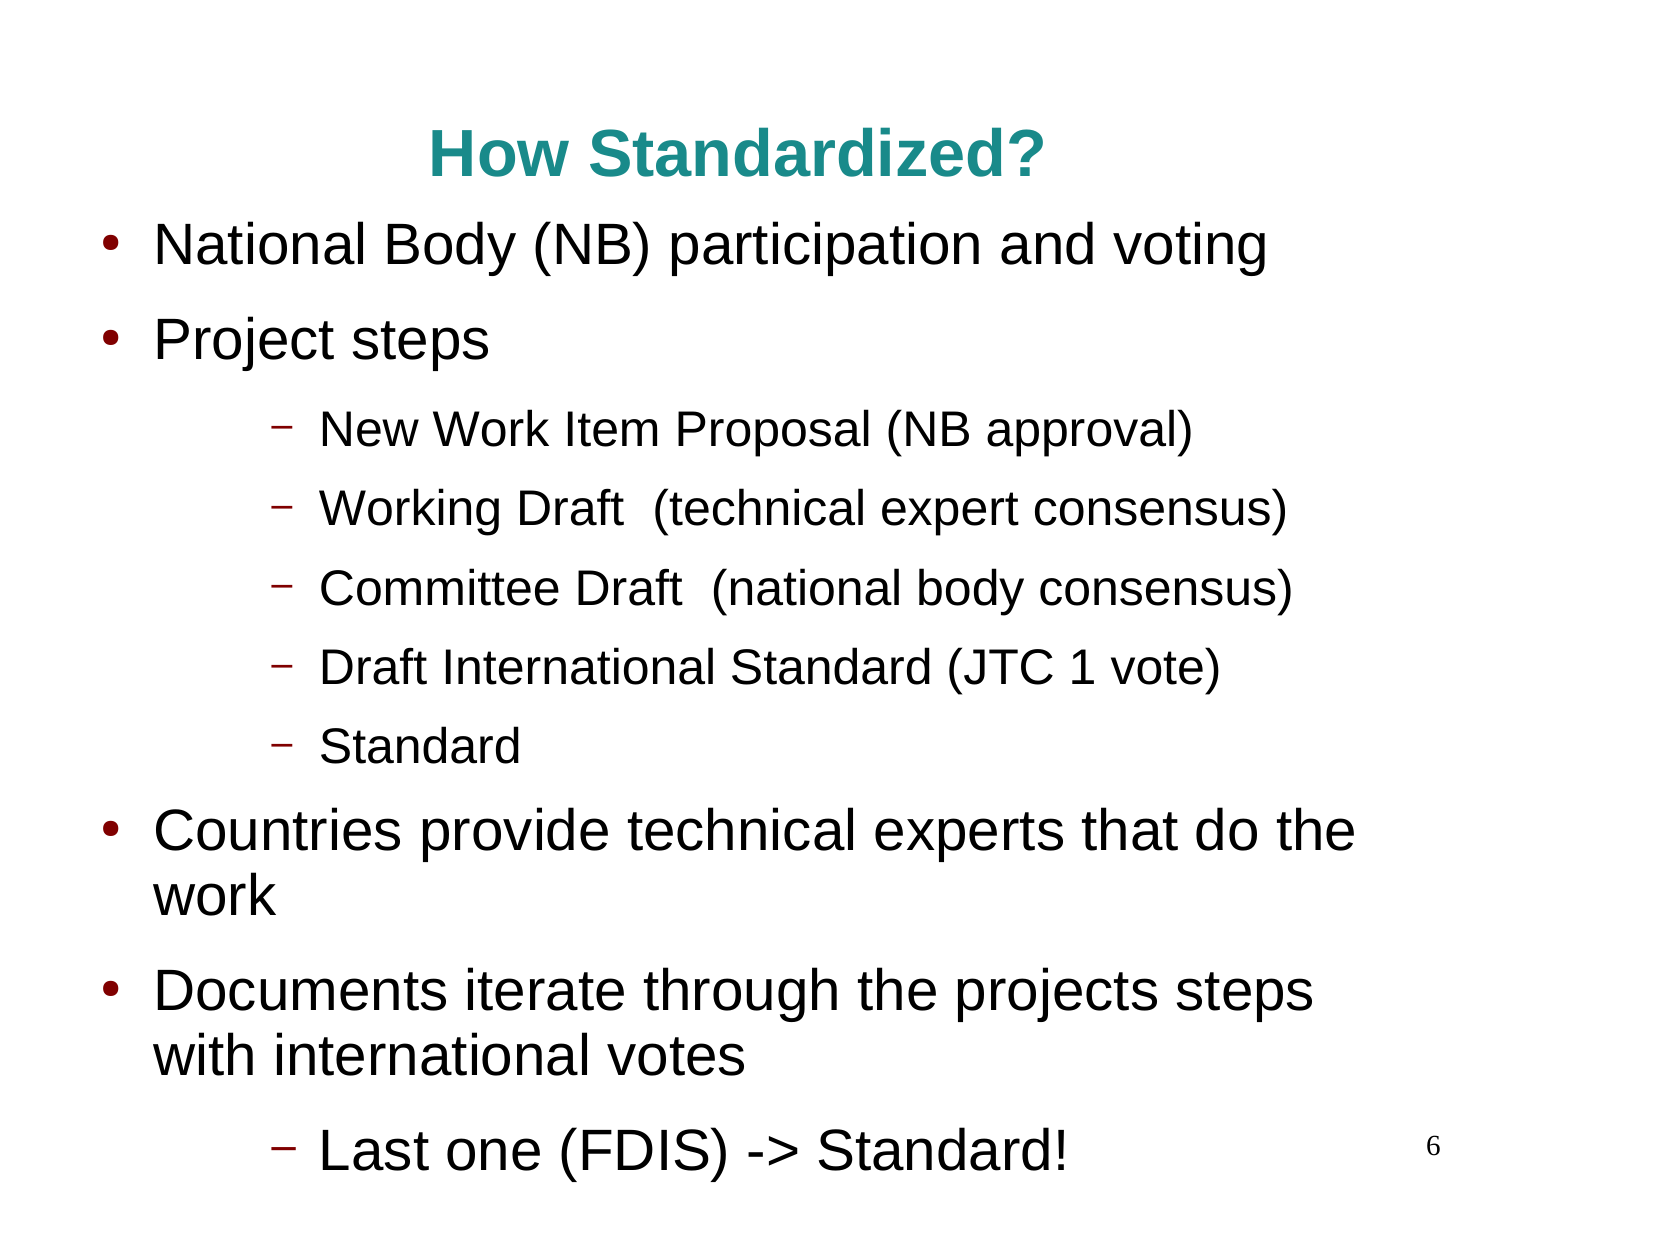

# How Standardized?
National Body (NB) participation and voting
Project steps
New Work Item Proposal (NB approval)
Working Draft (technical expert consensus)
Committee Draft (national body consensus)
Draft International Standard (JTC 1 vote)
Standard
Countries provide technical experts that do the work
Documents iterate through the projects steps with international votes
Last one (FDIS) -> Standard!
6